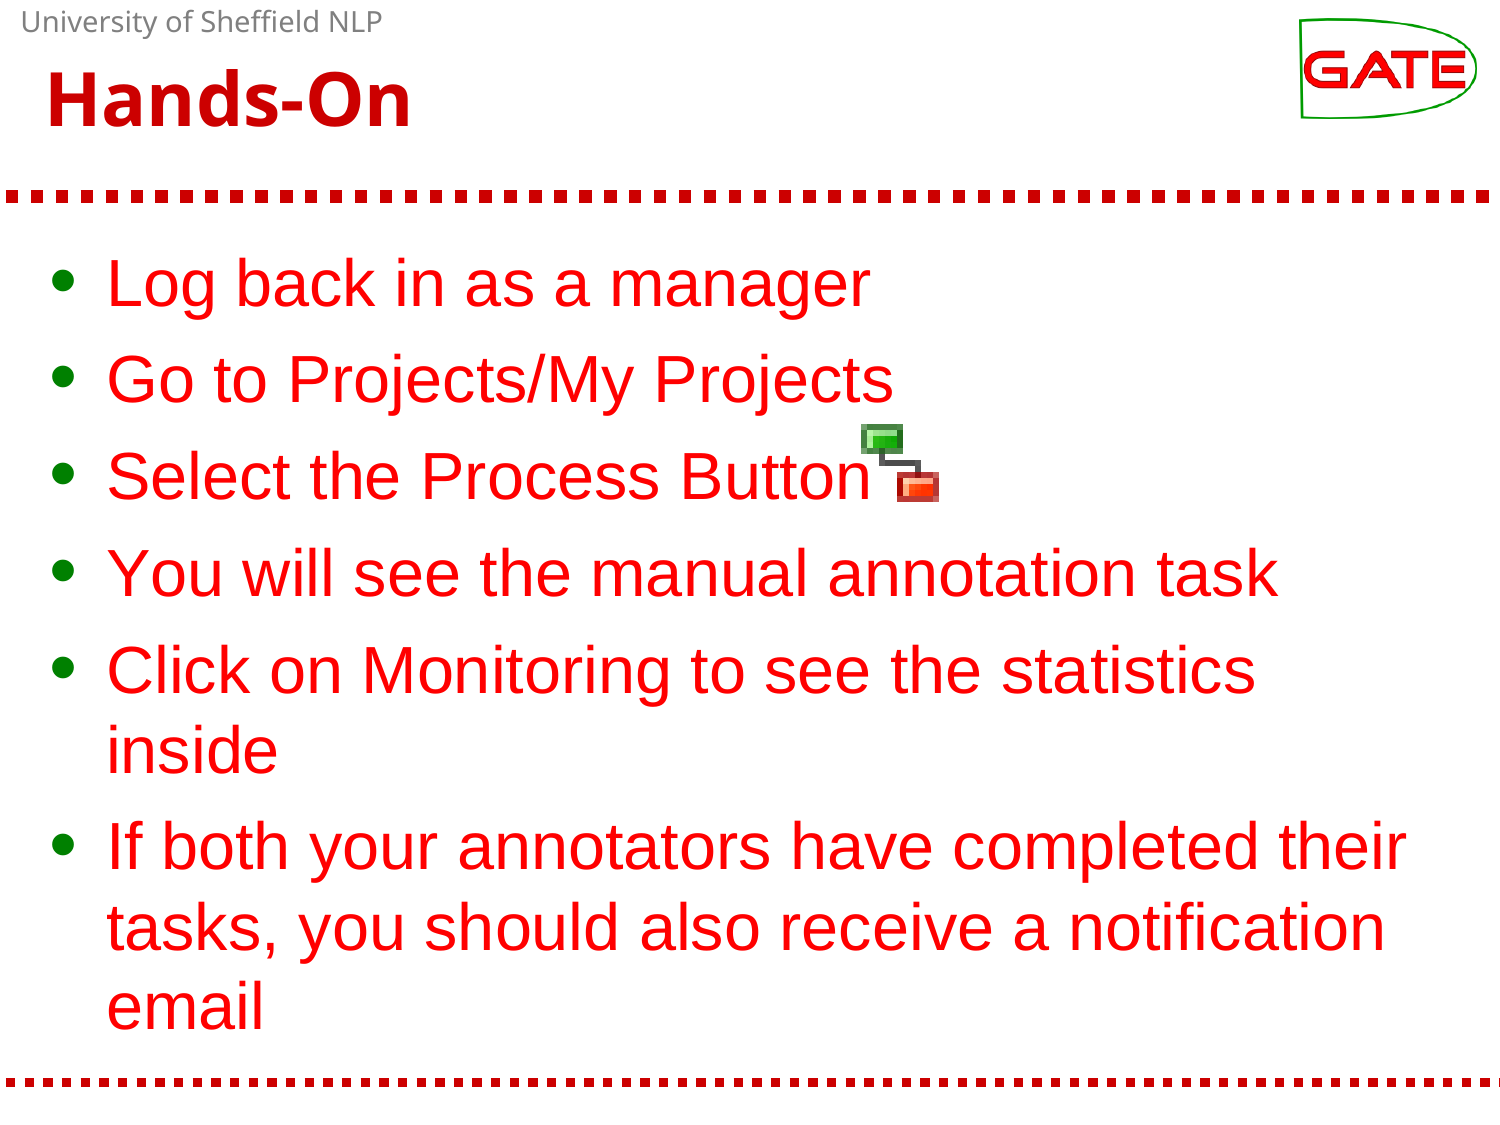

# Hands-On
Log back in as a manager
Go to Projects/My Projects
Select the Process Button
You will see the manual annotation task
Click on Monitoring to see the statistics inside
If both your annotators have completed their tasks, you should also receive a notification email